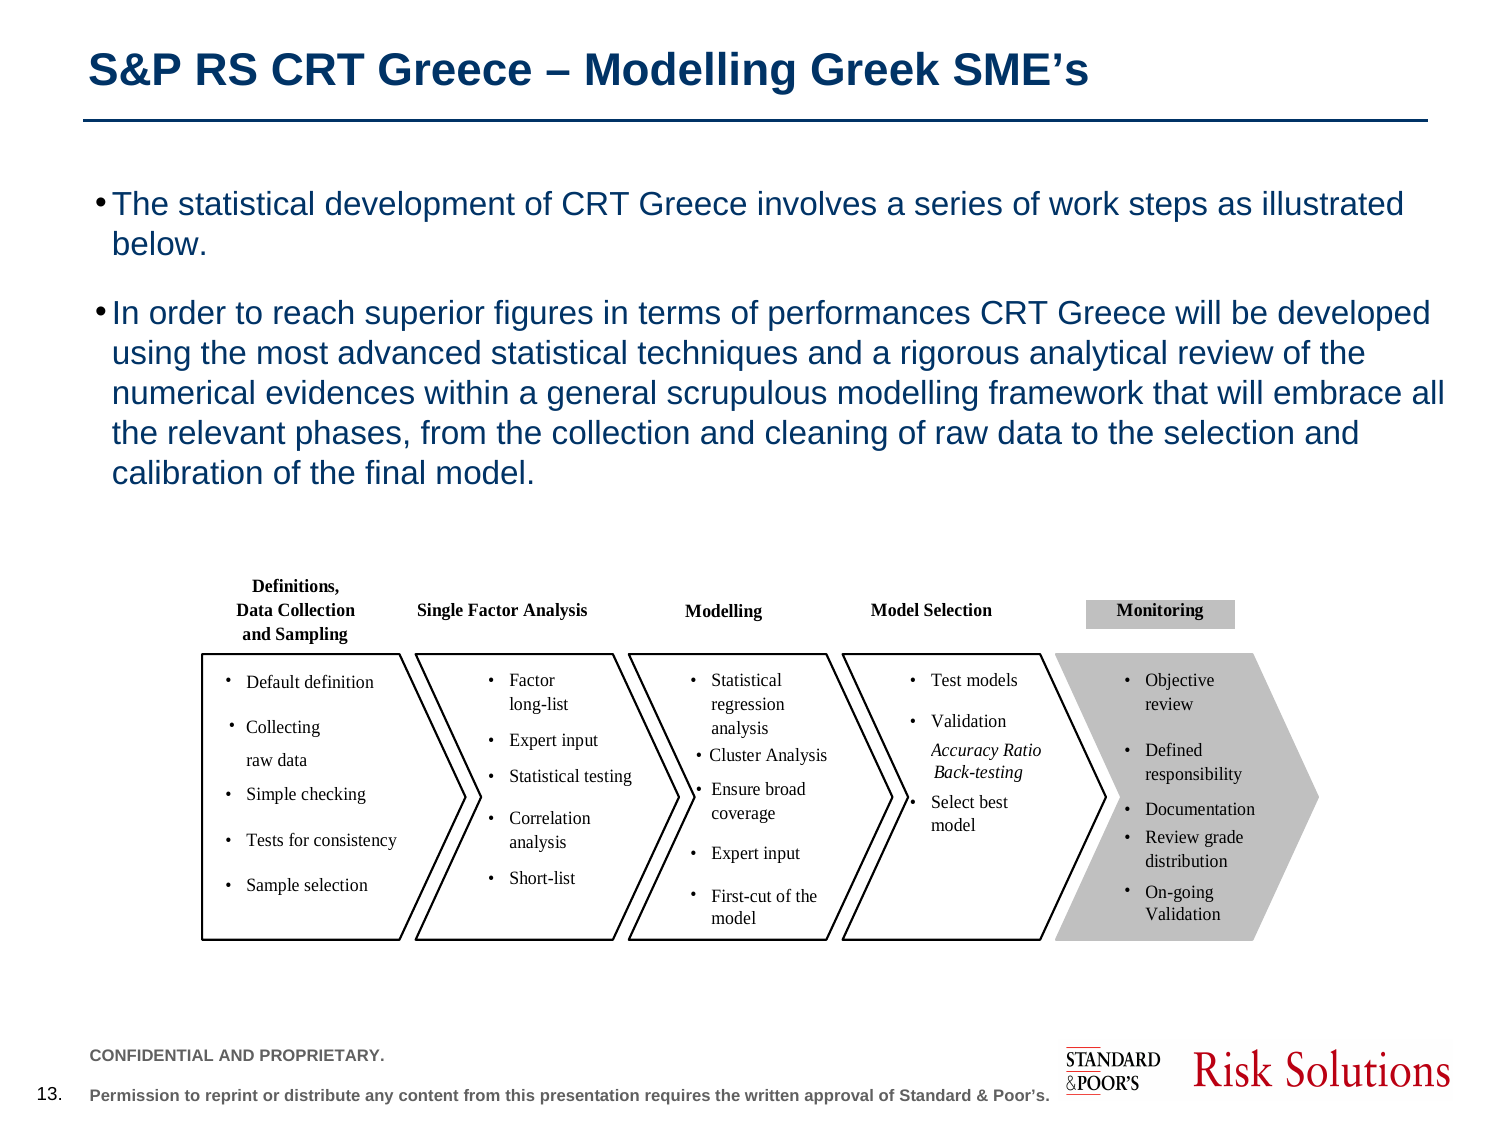

S&P RS CRT Greece – Modelling Greek SME’s
The statistical development of CRT Greece involves a series of work steps as illustrated below.
In order to reach superior figures in terms of performances CRT Greece will be developed using the most advanced statistical techniques and a rigorous analytical review of the numerical evidences within a general scrupulous modelling framework that will embrace all the relevant phases, from the collection and cleaning of raw data to the selection and calibration of the final model.